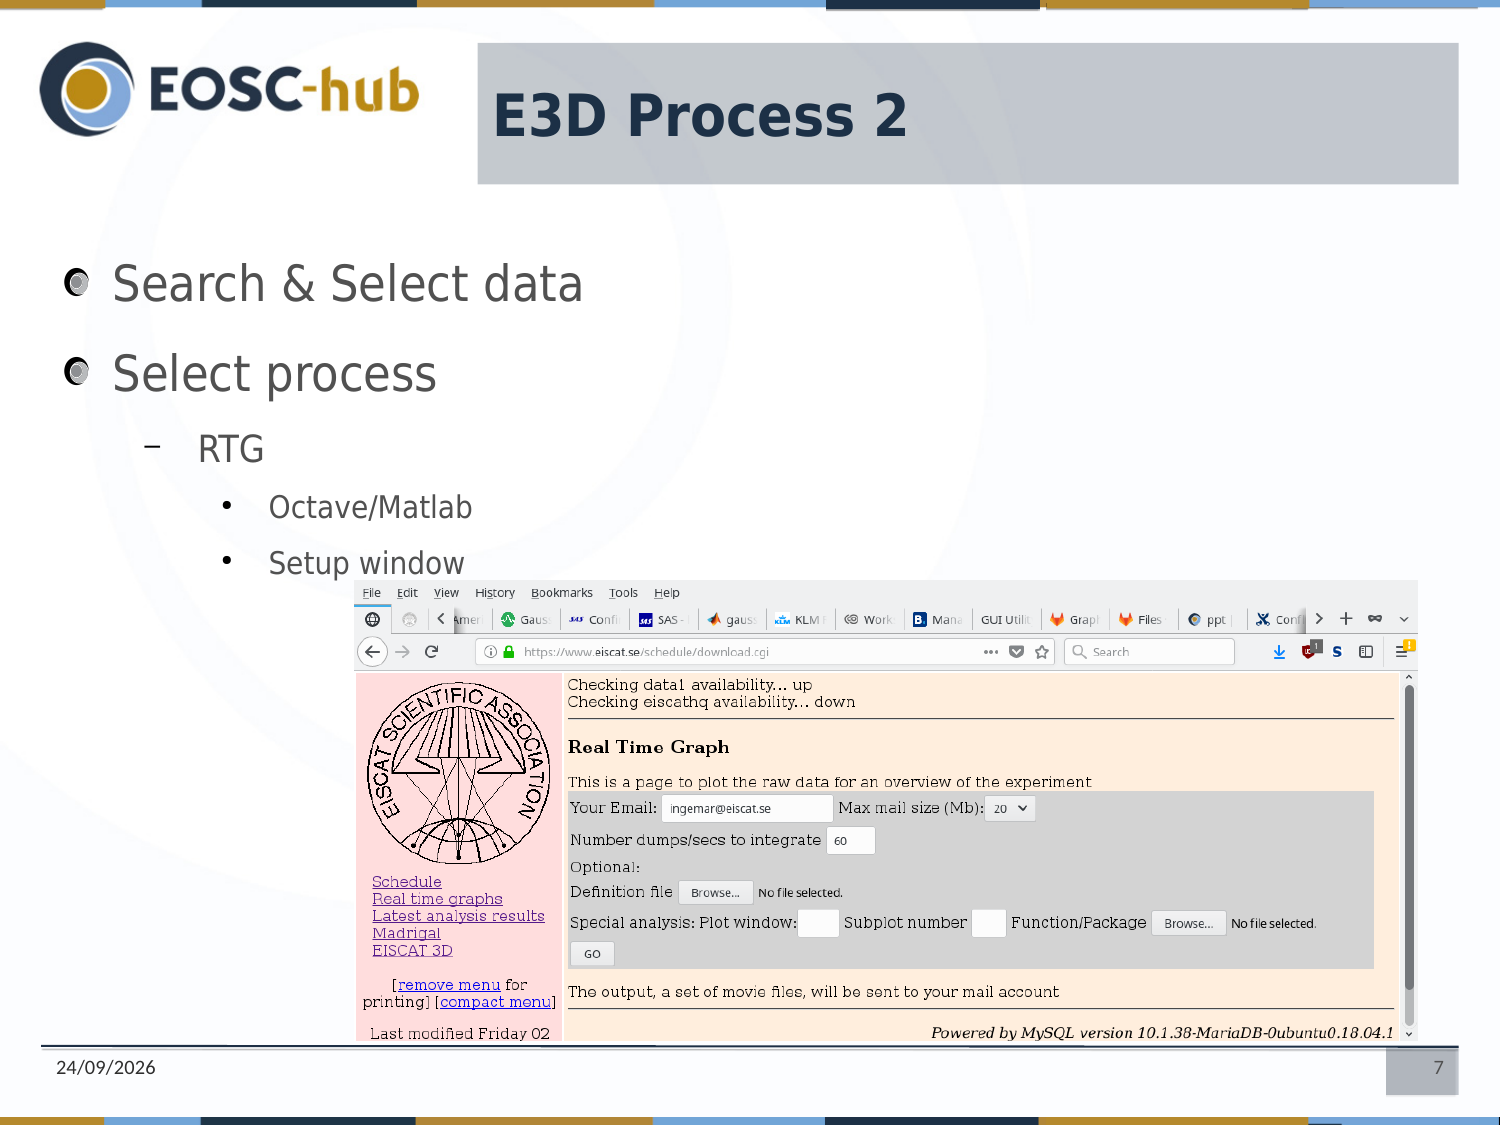

E3D Process 2
# Search & Select data
 Select process
RTG
Octave/Matlab
Setup window